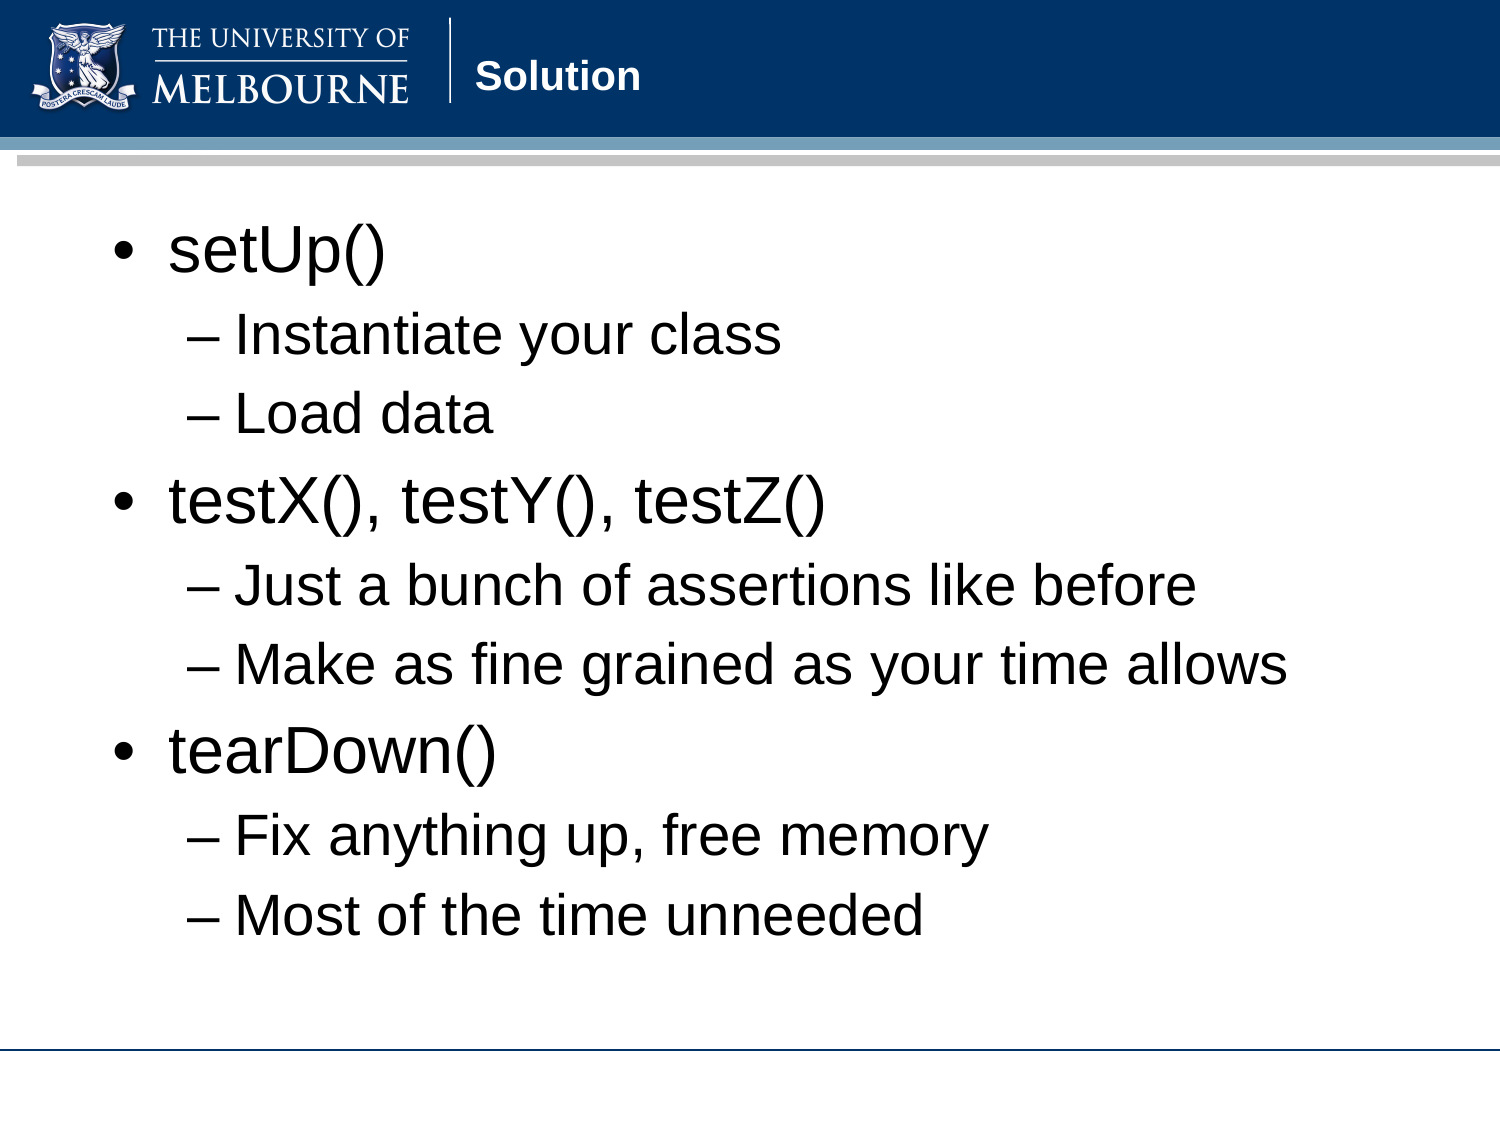

# Solution
setUp()
Instantiate your class
Load data
testX(), testY(), testZ()
Just a bunch of assertions like before
Make as fine grained as your time allows
tearDown()
Fix anything up, free memory
Most of the time unneeded